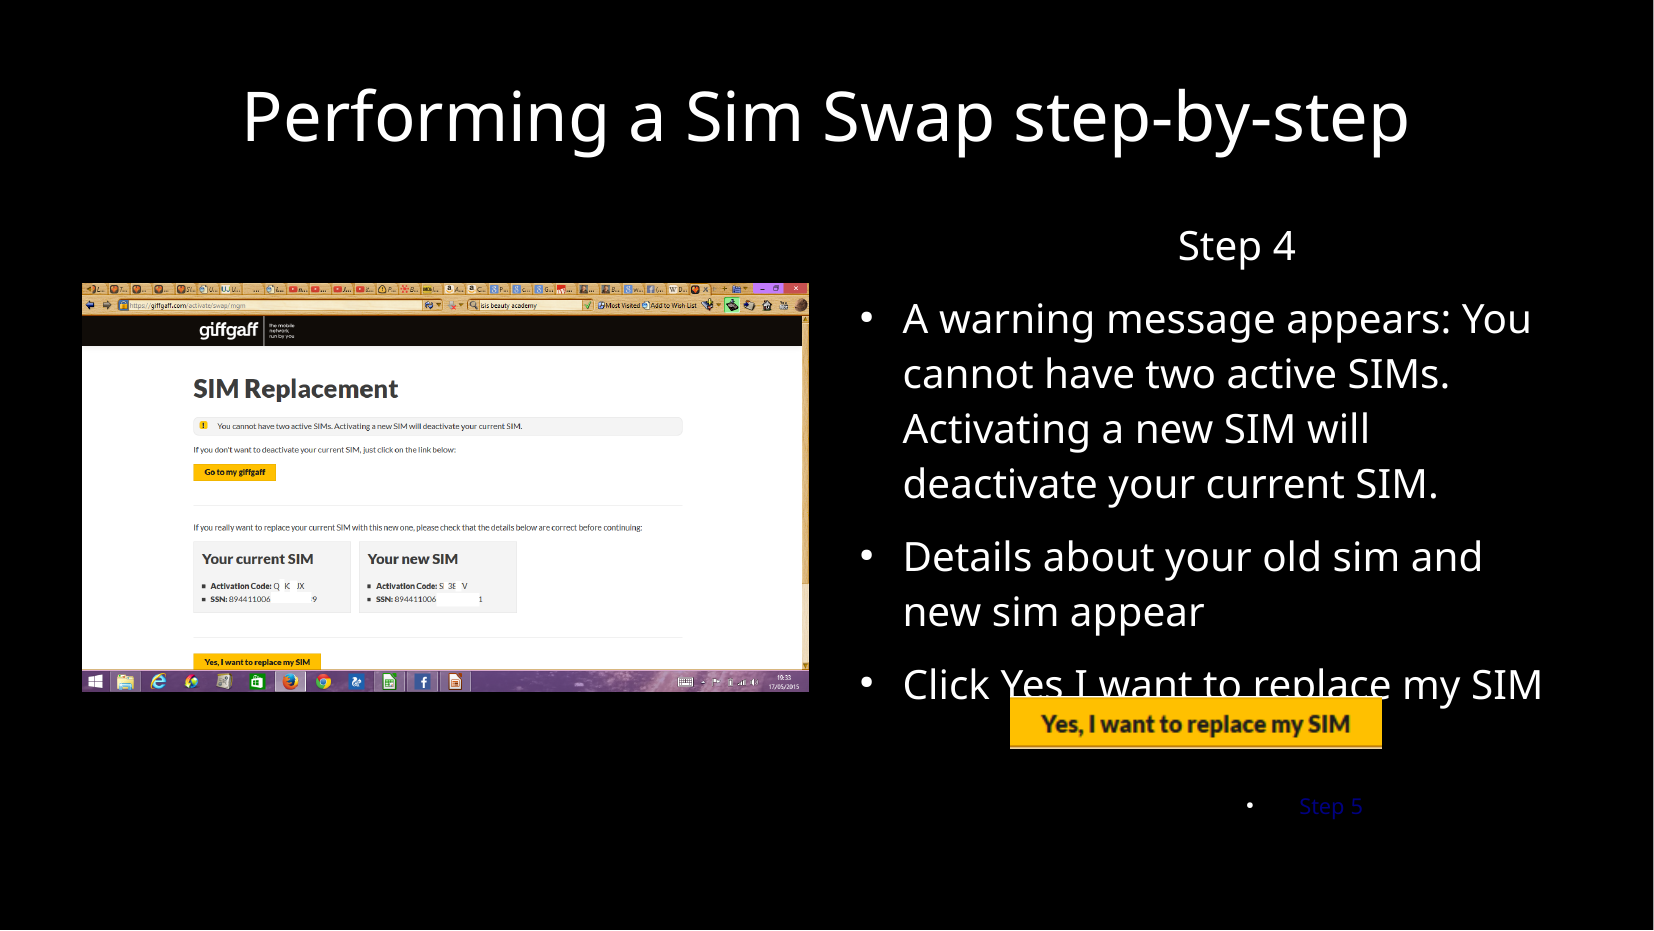

# Performing a Sim Swap step-by-step
Step 4
A warning message appears: You cannot have two active SIMs. Activating a new SIM will deactivate your current SIM.
Details about your old sim and new sim appear
Click Yes I want to replace my SIM
Step 5